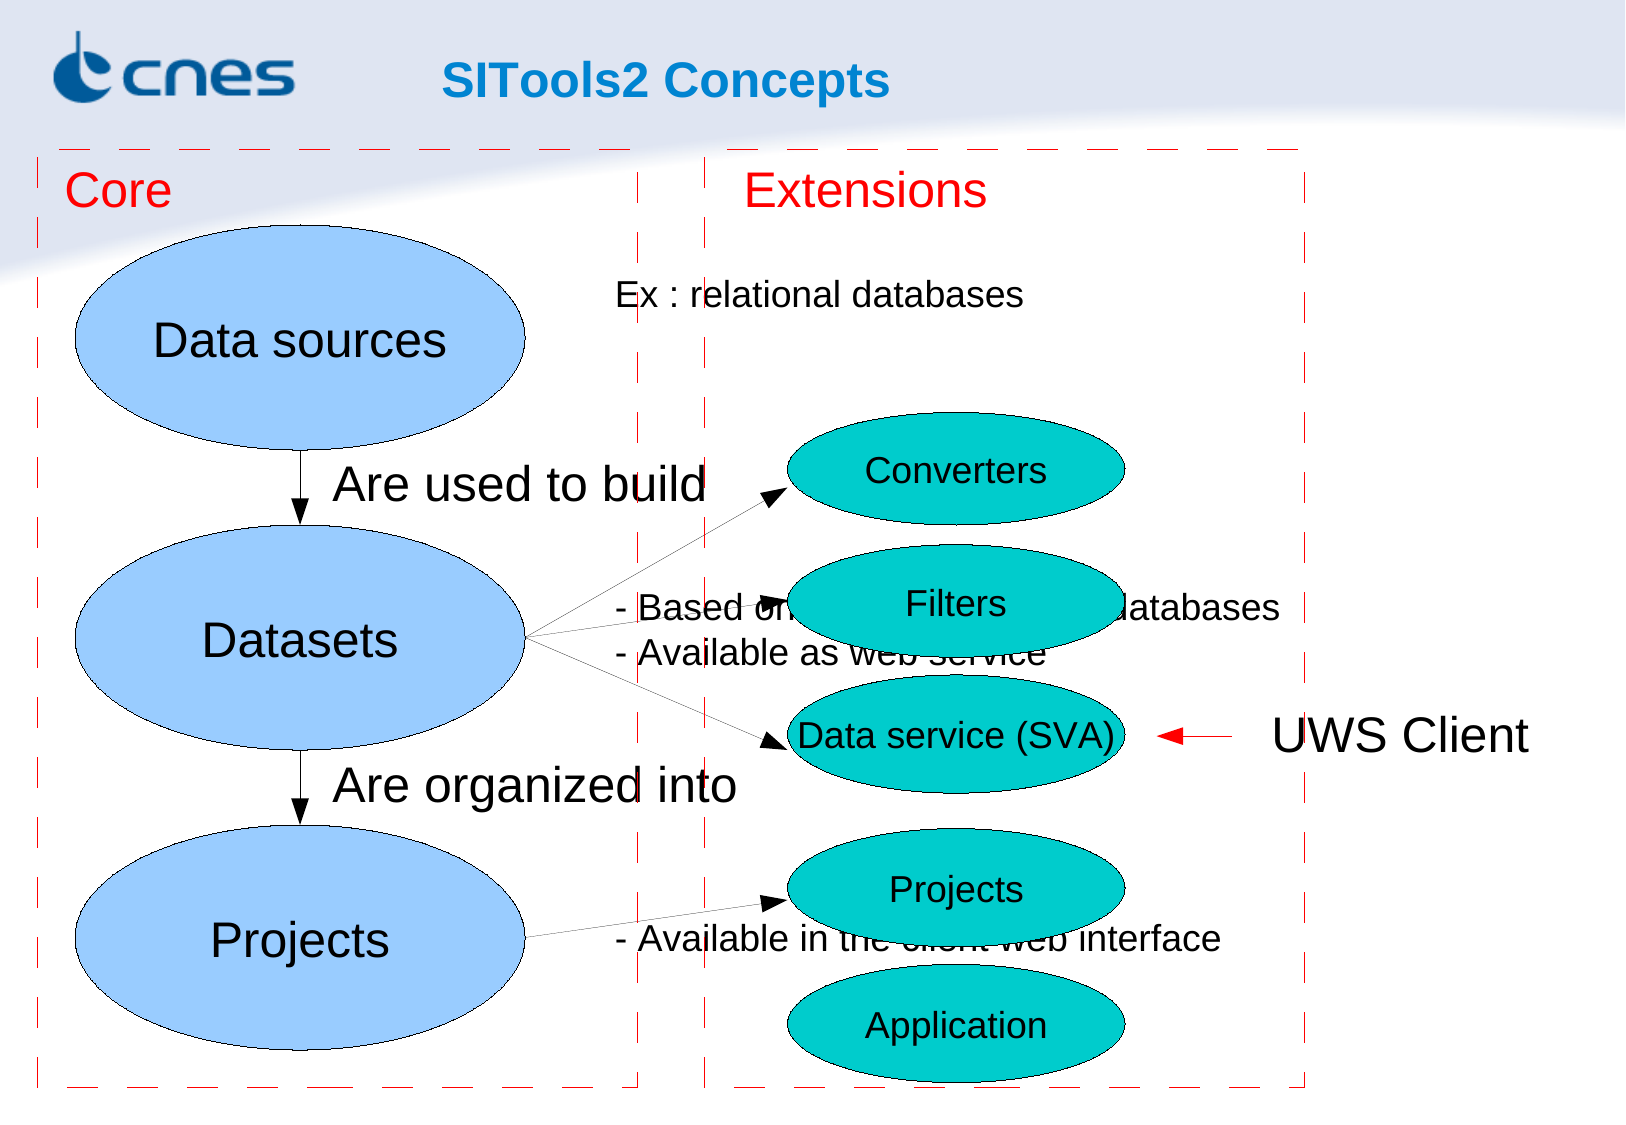

SITools2 Concepts
Core
Extensions
Data sources
Ex : relational databases
Converters
Are used to build
Datasets
Filters
- Based on SQL for relational databases
- Available as web service
Data service (SVA)
UWS Client
Are organized into
Projects
Projects
- Available in the client web interface
Application